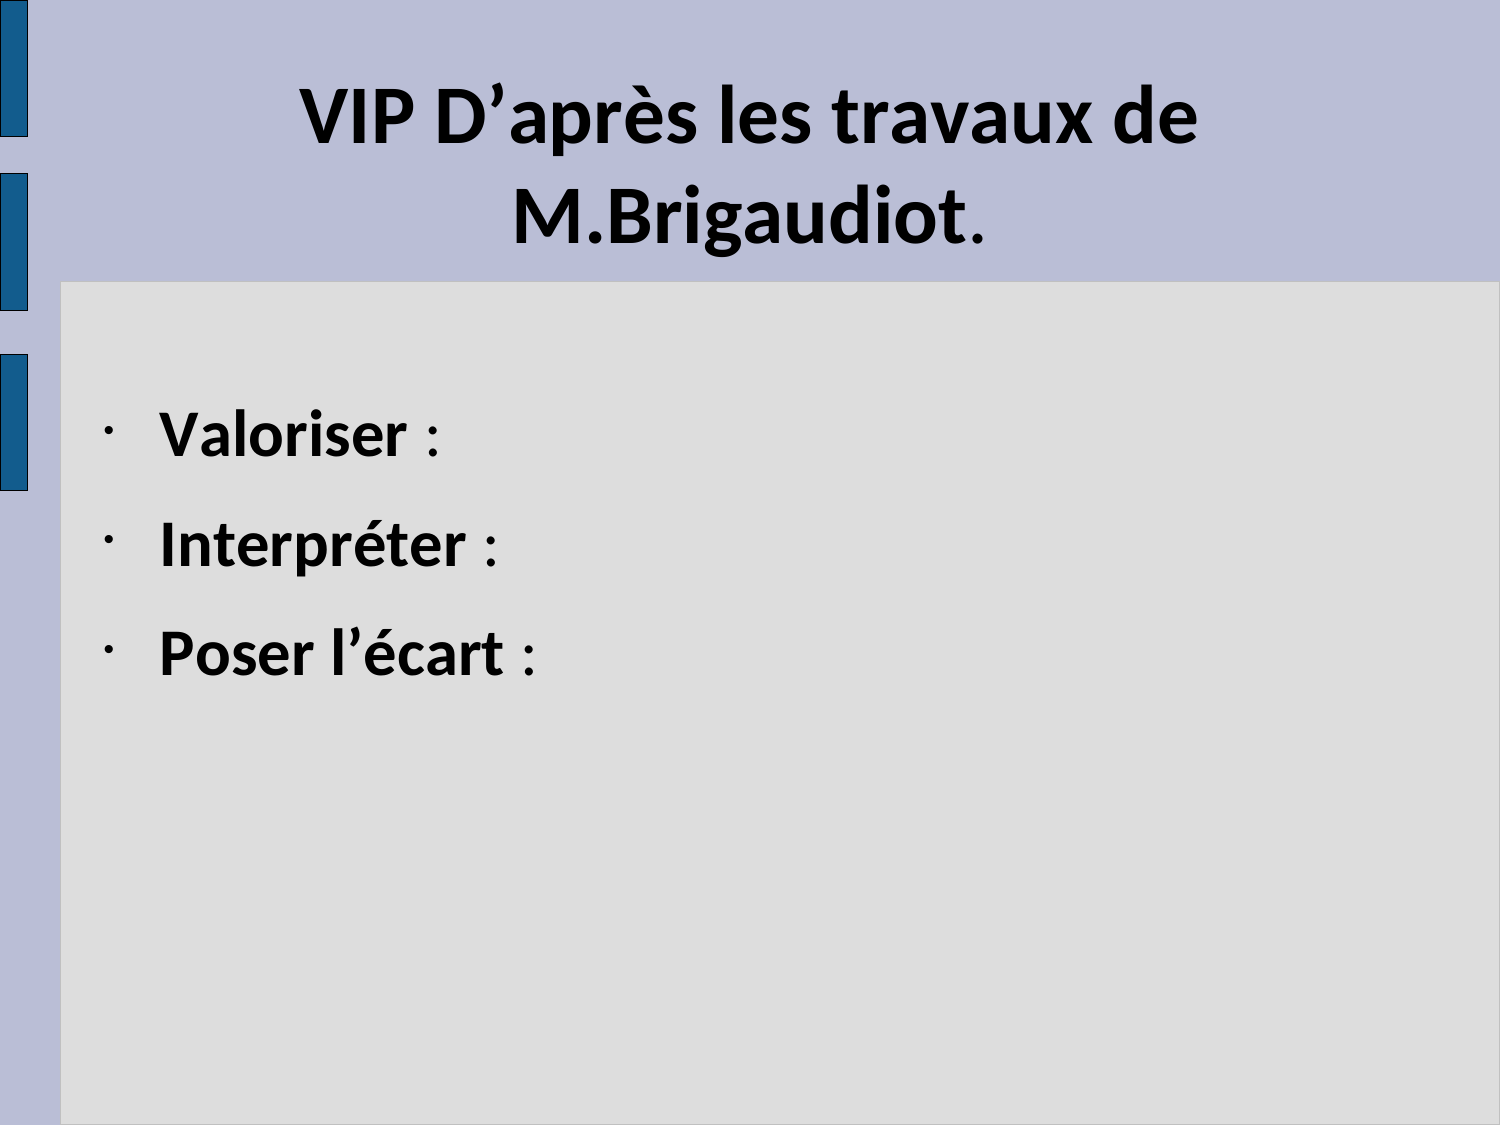

# VIP D’après les travaux de M.Brigaudiot.
Valoriser :
Interpréter :
Poser l’écart :